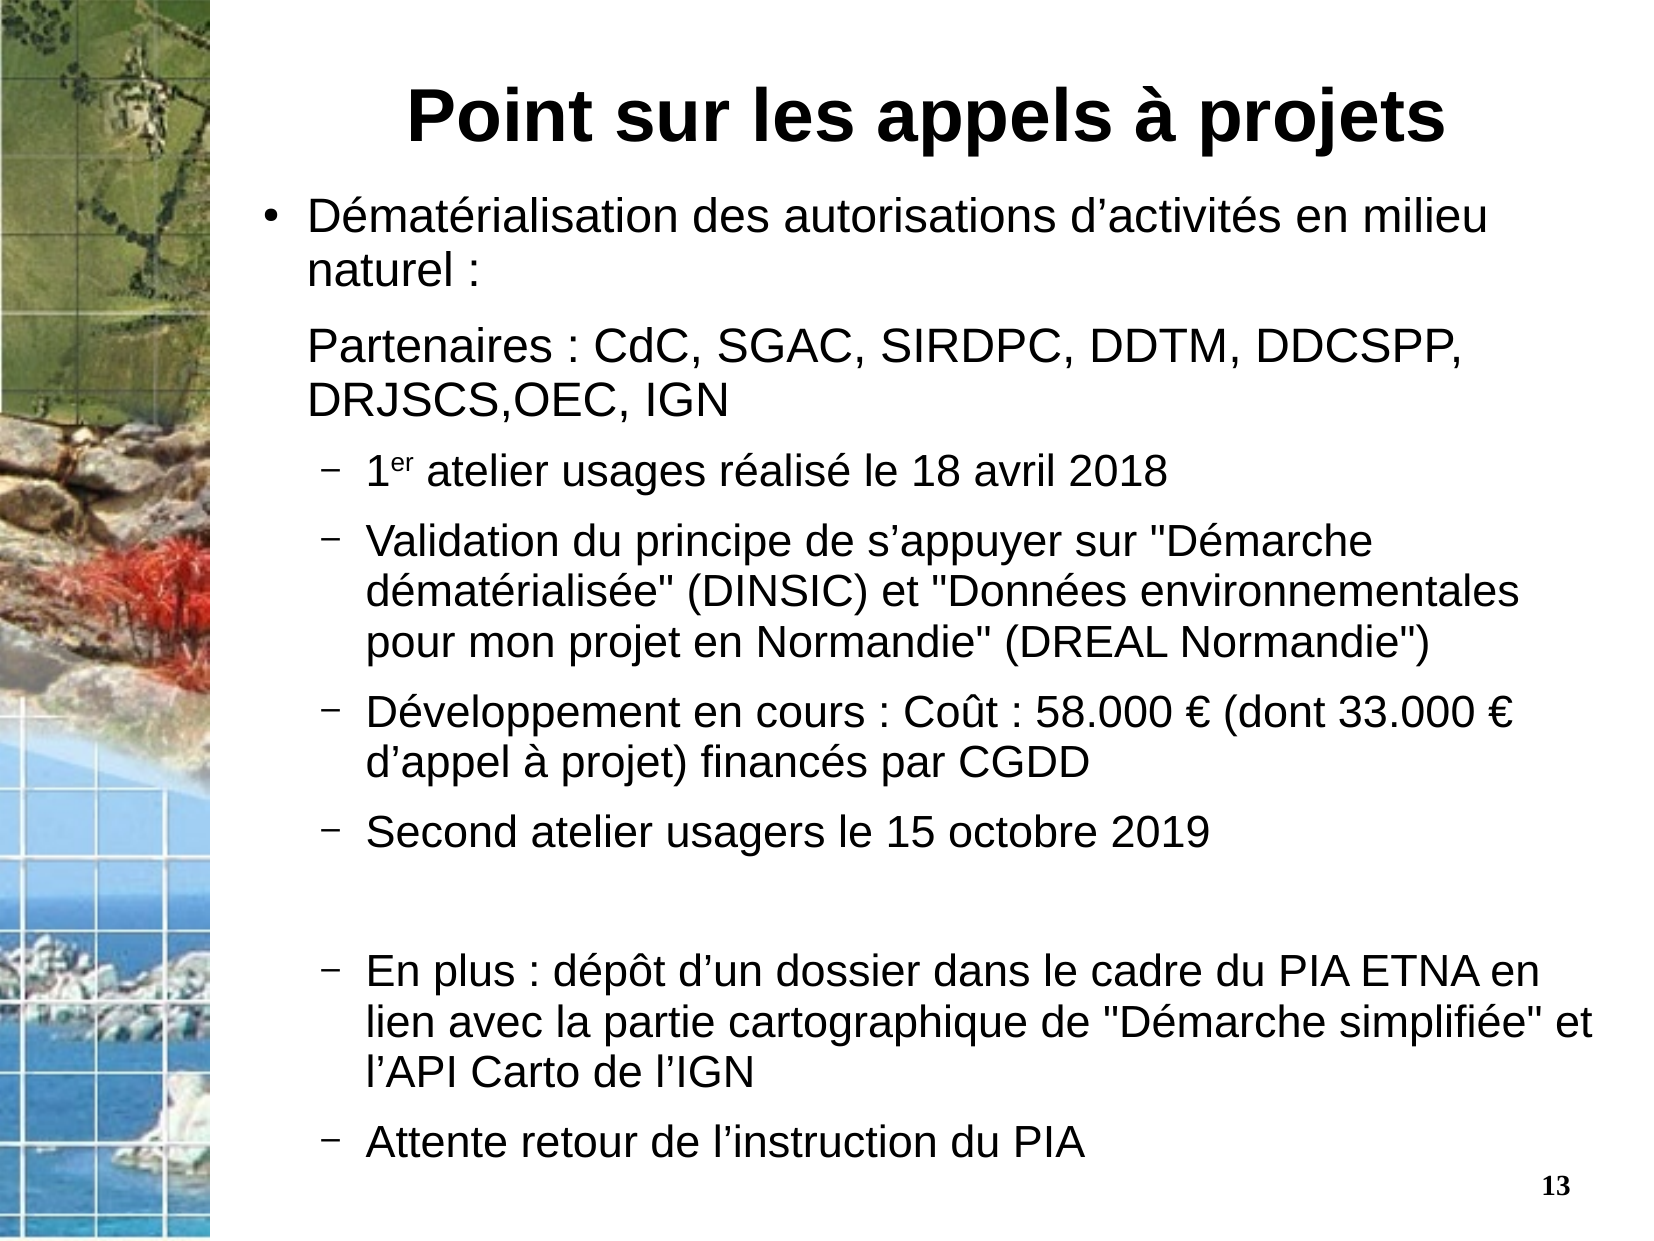

# Point sur les appels à projets
Dématérialisation des autorisations d’activités en milieu naturel :
Partenaires : CdC, SGAC, SIRDPC, DDTM, DDCSPP, DRJSCS,OEC, IGN
1er atelier usages réalisé le 18 avril 2018
Validation du principe de s’appuyer sur "Démarche dématérialisée" (DINSIC) et "Données environnementales pour mon projet en Normandie" (DREAL Normandie")
Développement en cours : Coût : 58.000 € (dont 33.000 € d’appel à projet) financés par CGDD
Second atelier usagers le 15 octobre 2019
En plus : dépôt d’un dossier dans le cadre du PIA ETNA en lien avec la partie cartographique de "Démarche simplifiée" et l’API Carto de l’IGN
Attente retour de l’instruction du PIA
13